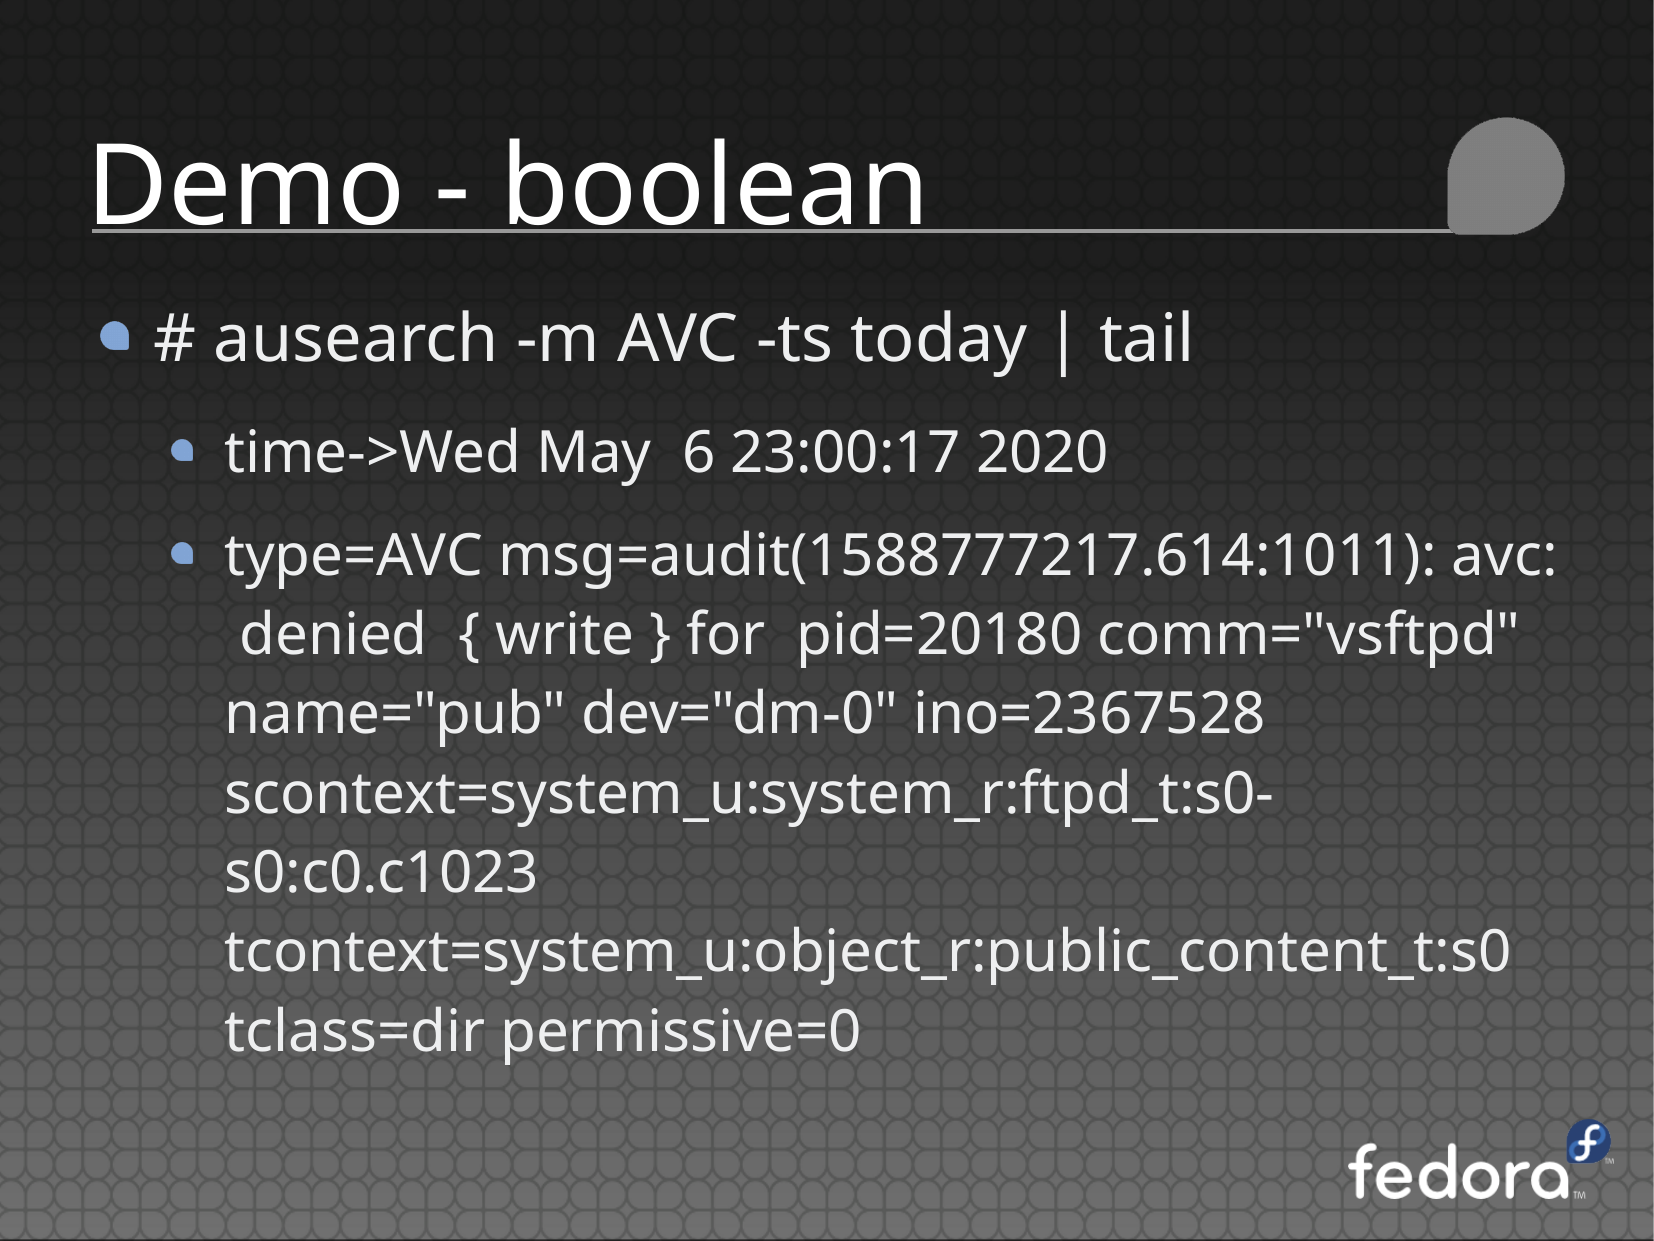

# Demo - boolean
# ausearch -m AVC -ts today | tail
time->Wed May 6 23:00:17 2020
type=AVC msg=audit(1588777217.614:1011): avc: denied { write } for pid=20180 comm="vsftpd" name="pub" dev="dm-0" ino=2367528 scontext=system_u:system_r:ftpd_t:s0-s0:c0.c1023 tcontext=system_u:object_r:public_content_t:s0 tclass=dir permissive=0